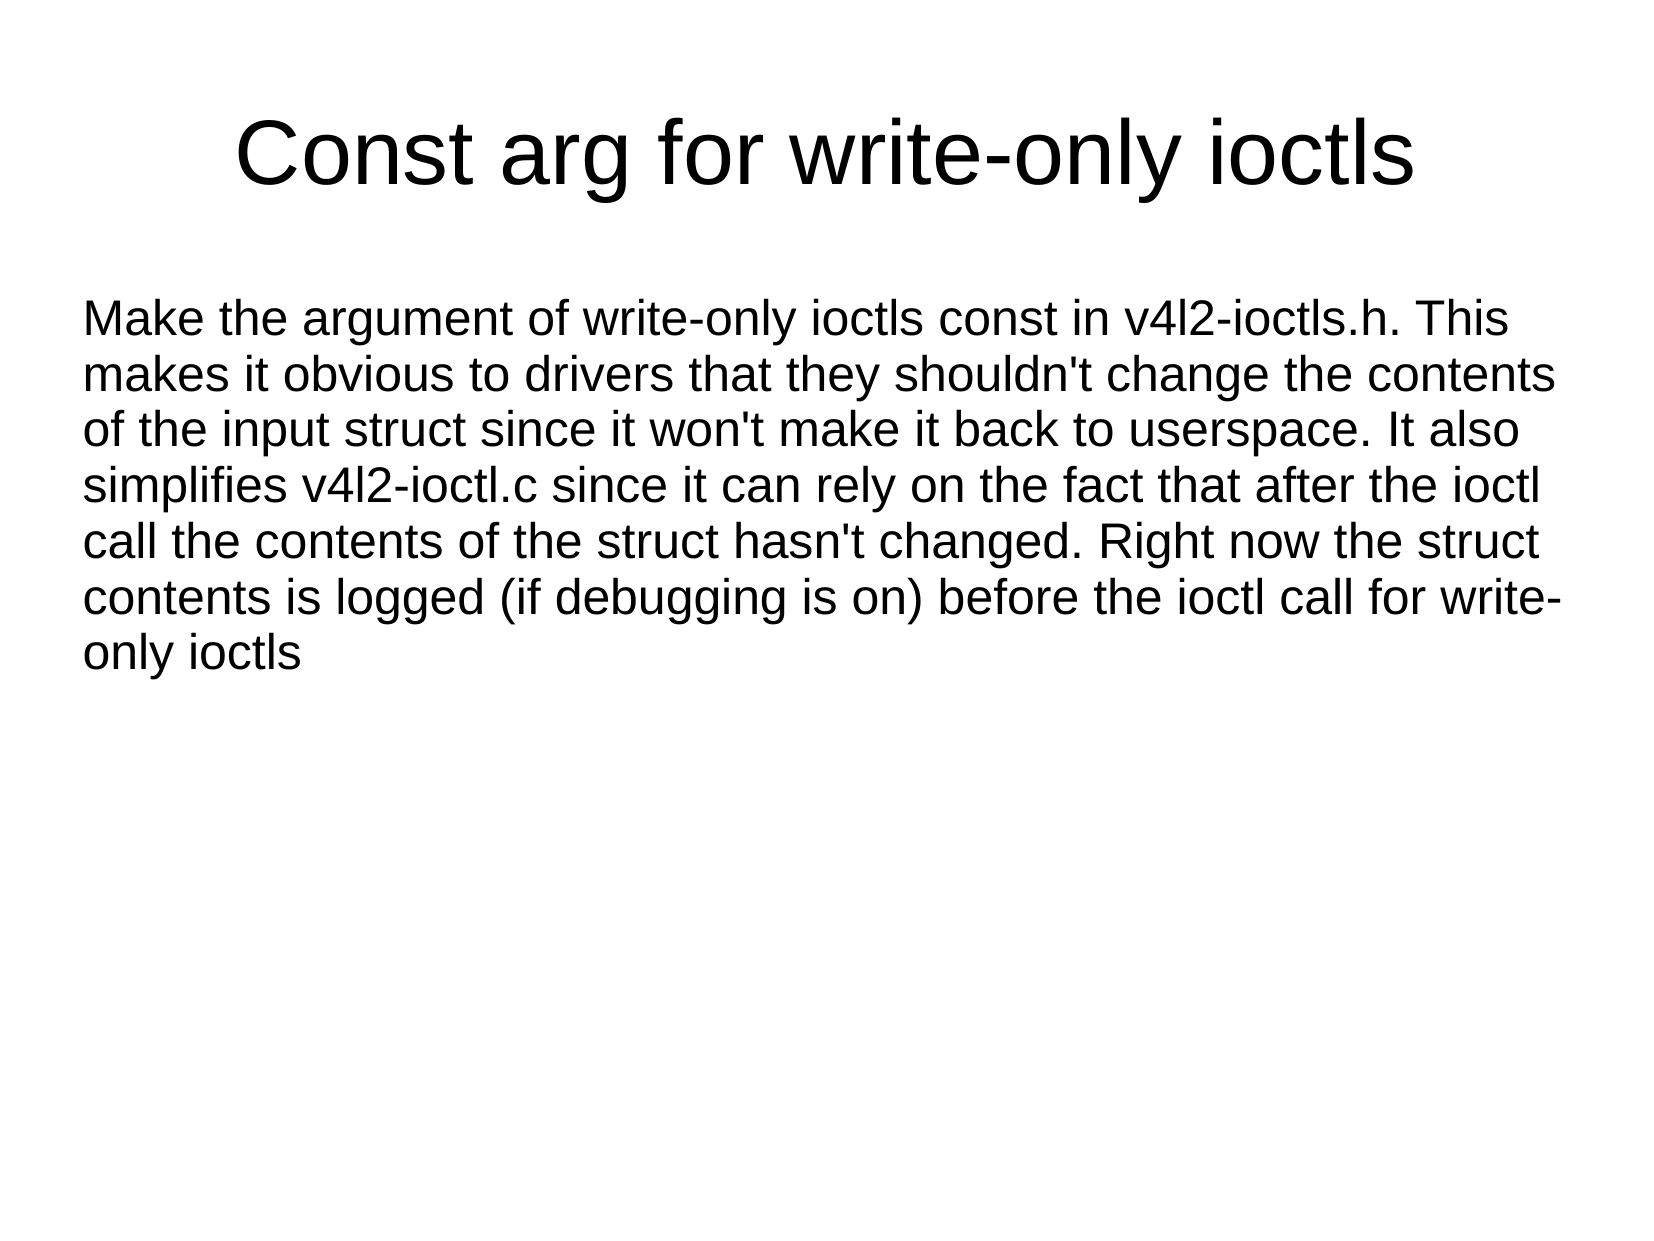

# Const arg for write-only ioctls
Make the argument of write-only ioctls const in v4l2-ioctls.h. This makes it obvious to drivers that they shouldn't change the contents of the input struct since it won't make it back to userspace. It also simplifies v4l2-ioctl.c since it can rely on the fact that after the ioctl call the contents of the struct hasn't changed. Right now the struct contents is logged (if debugging is on) before the ioctl call for write-only ioctls